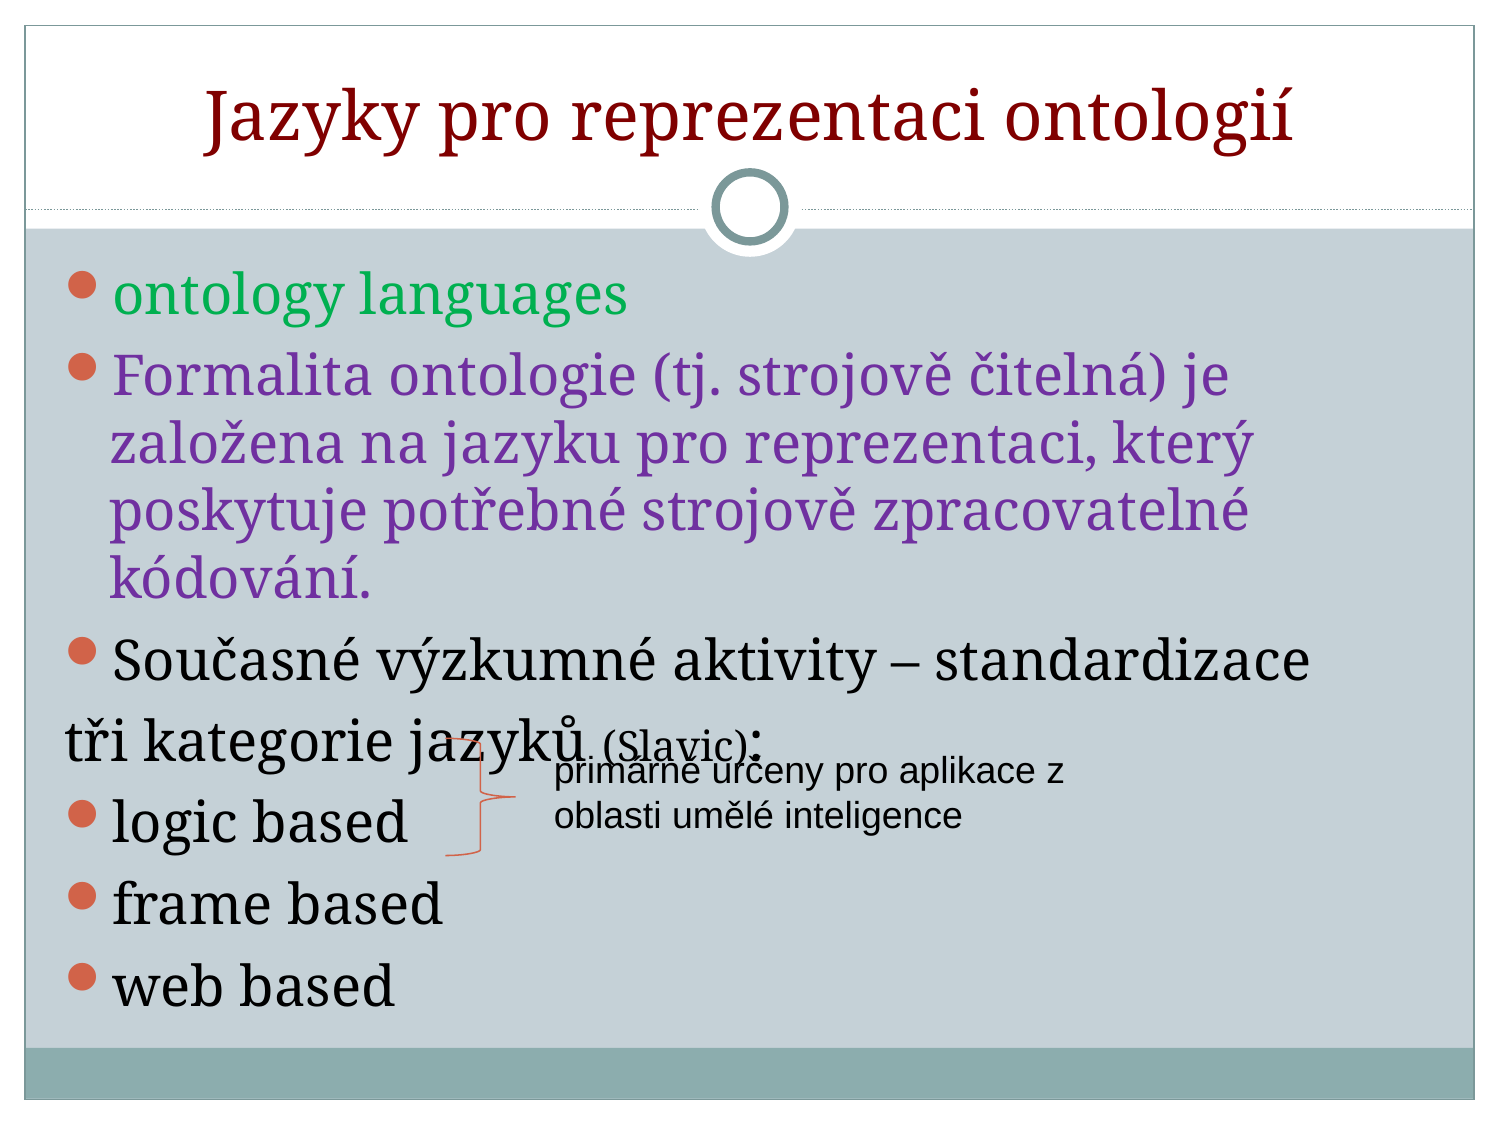

# Jazyky pro reprezentaci ontologií
ontology languages
Formalita ontologie (tj. strojově čitelná) je založena na jazyku pro reprezentaci, který poskytuje potřebné strojově zpracovatelné kódování.
Současné výzkumné aktivity – standardizace
tři kategorie jazyků (Slavic):
logic based
frame based
web based
primárně určeny pro aplikace z oblasti umělé inteligence